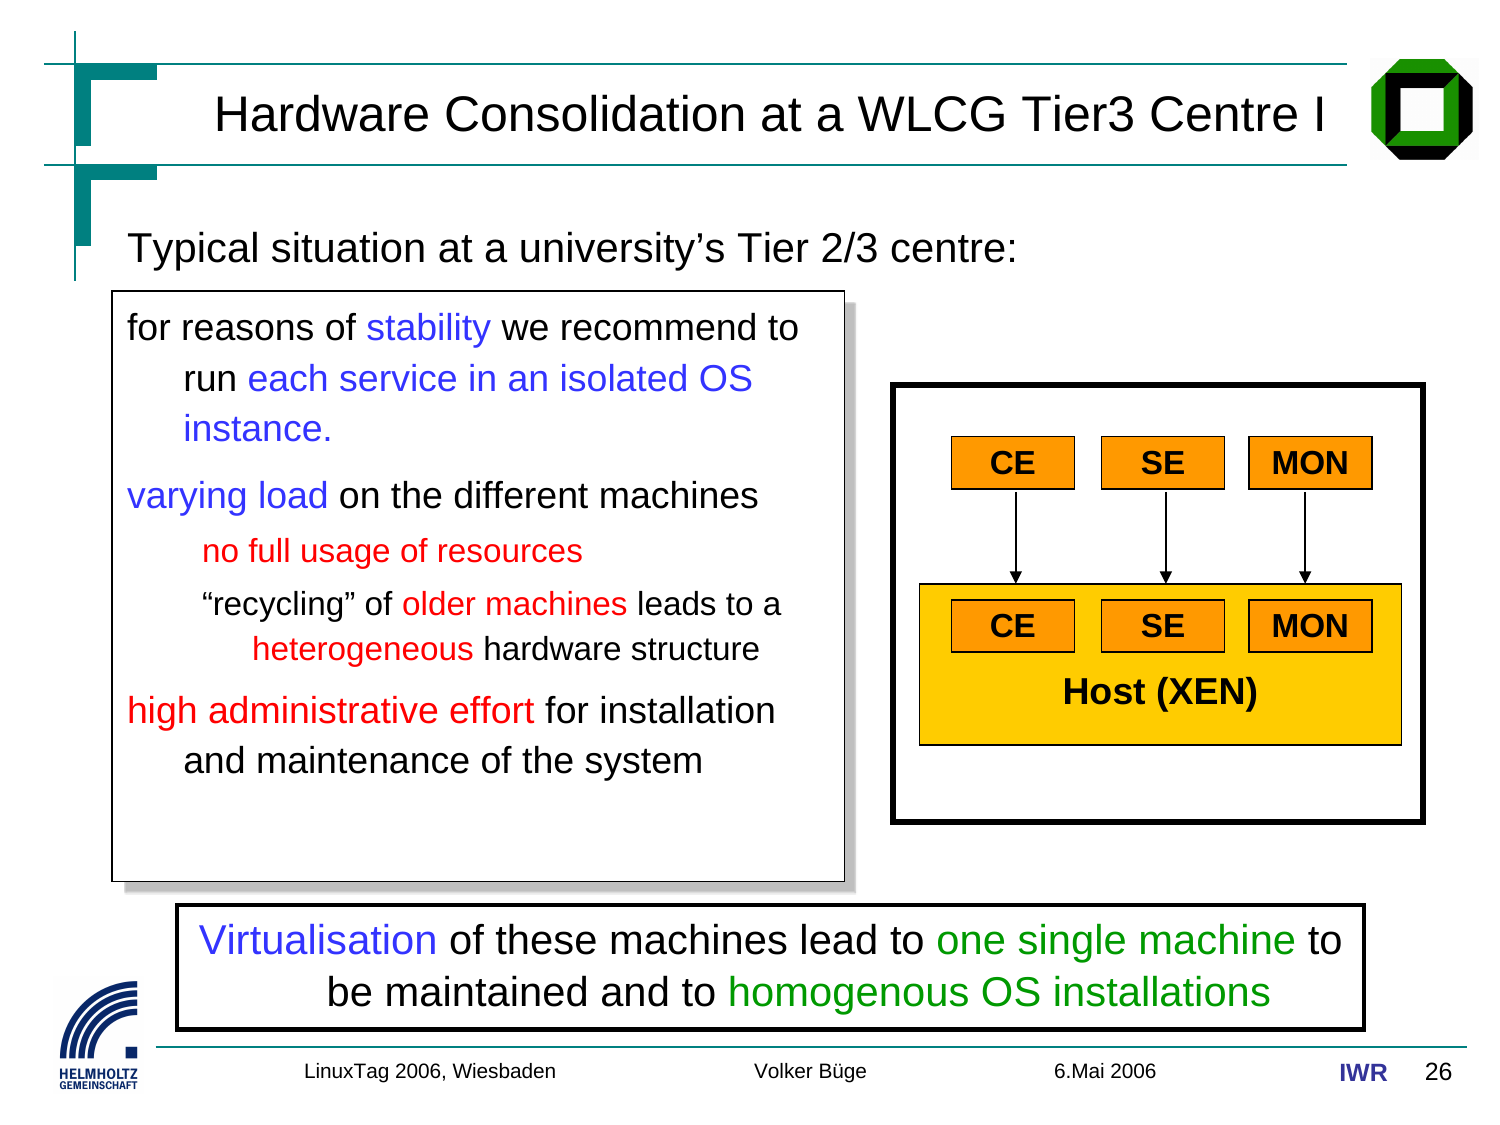

# Hardware Consolidation at a WLCG Tier3 Centre I
Typical situation at a university’s Tier 2/3 centre:
for reasons of stability we recommend to run each service in an isolated OS instance.
varying load on the different machines
no full usage of resources
“recycling” of older machines leads to a heterogeneous hardware structure
high administrative effort for installation and maintenance of the system
CE
SE
MON
Host (XEN)
CE
SE
MON
Virtualisation of these machines lead to one single machine to be maintained and to homogenous OS installations
26